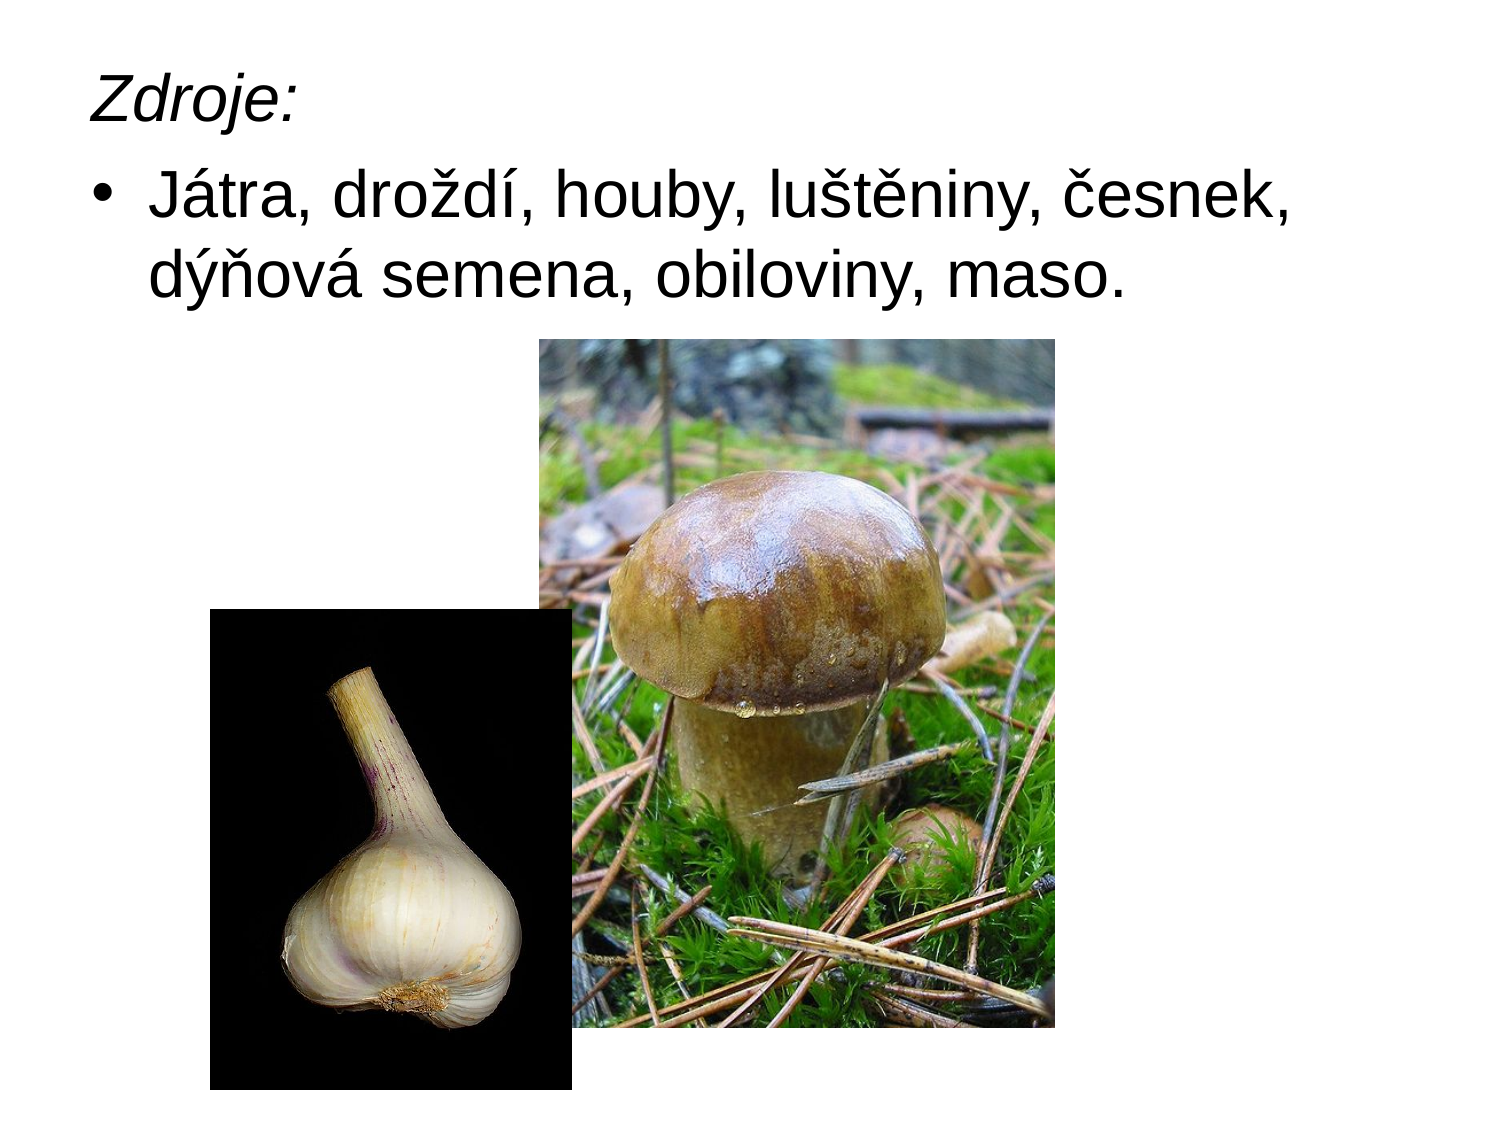

# Zdroje:
Játra, droždí, houby, luštěniny, česnek, dýňová semena, obiloviny, maso.